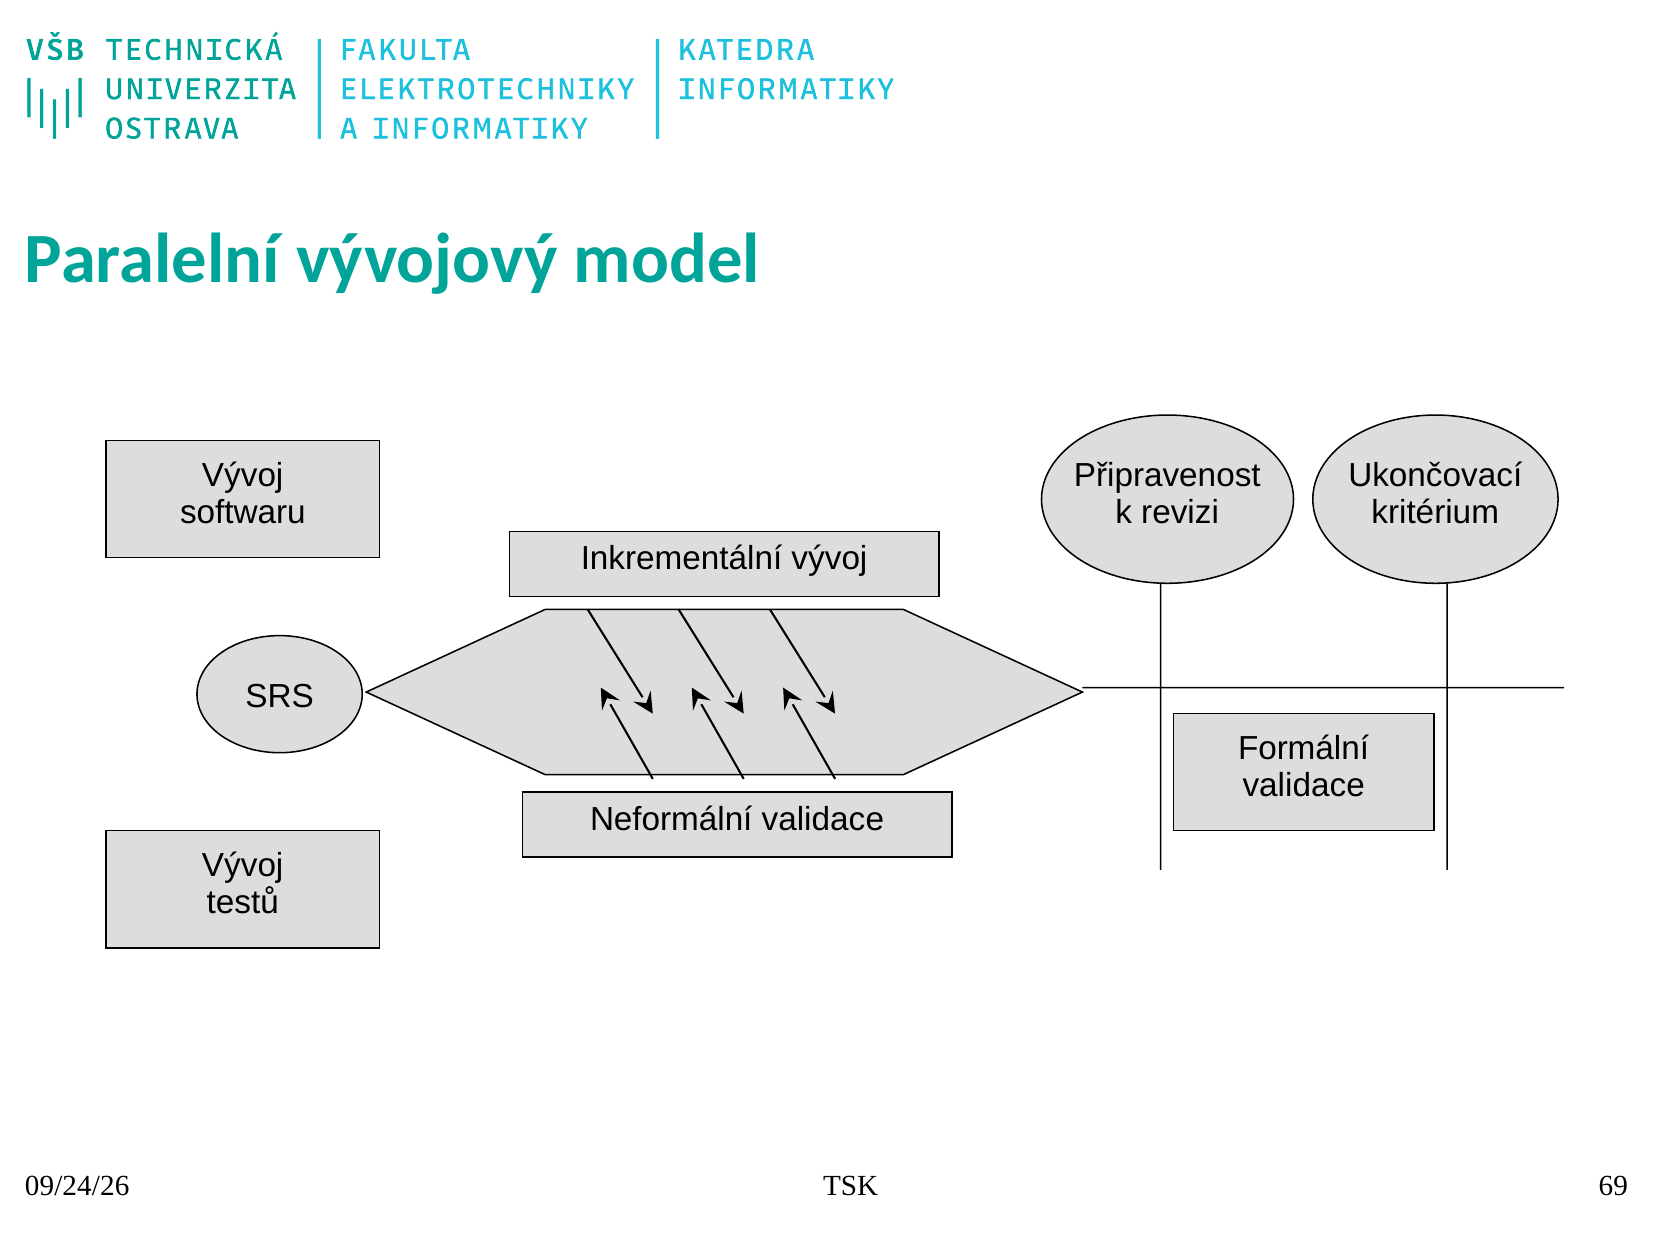

# Paralelní vývojový model
Připravenost
k revizi
Ukončovací
kritérium
Vývoj
softwaru
Inkrementální vývoj
SRS
Formální
validace
Neformální validace
Vývoj
testů
TSK
69